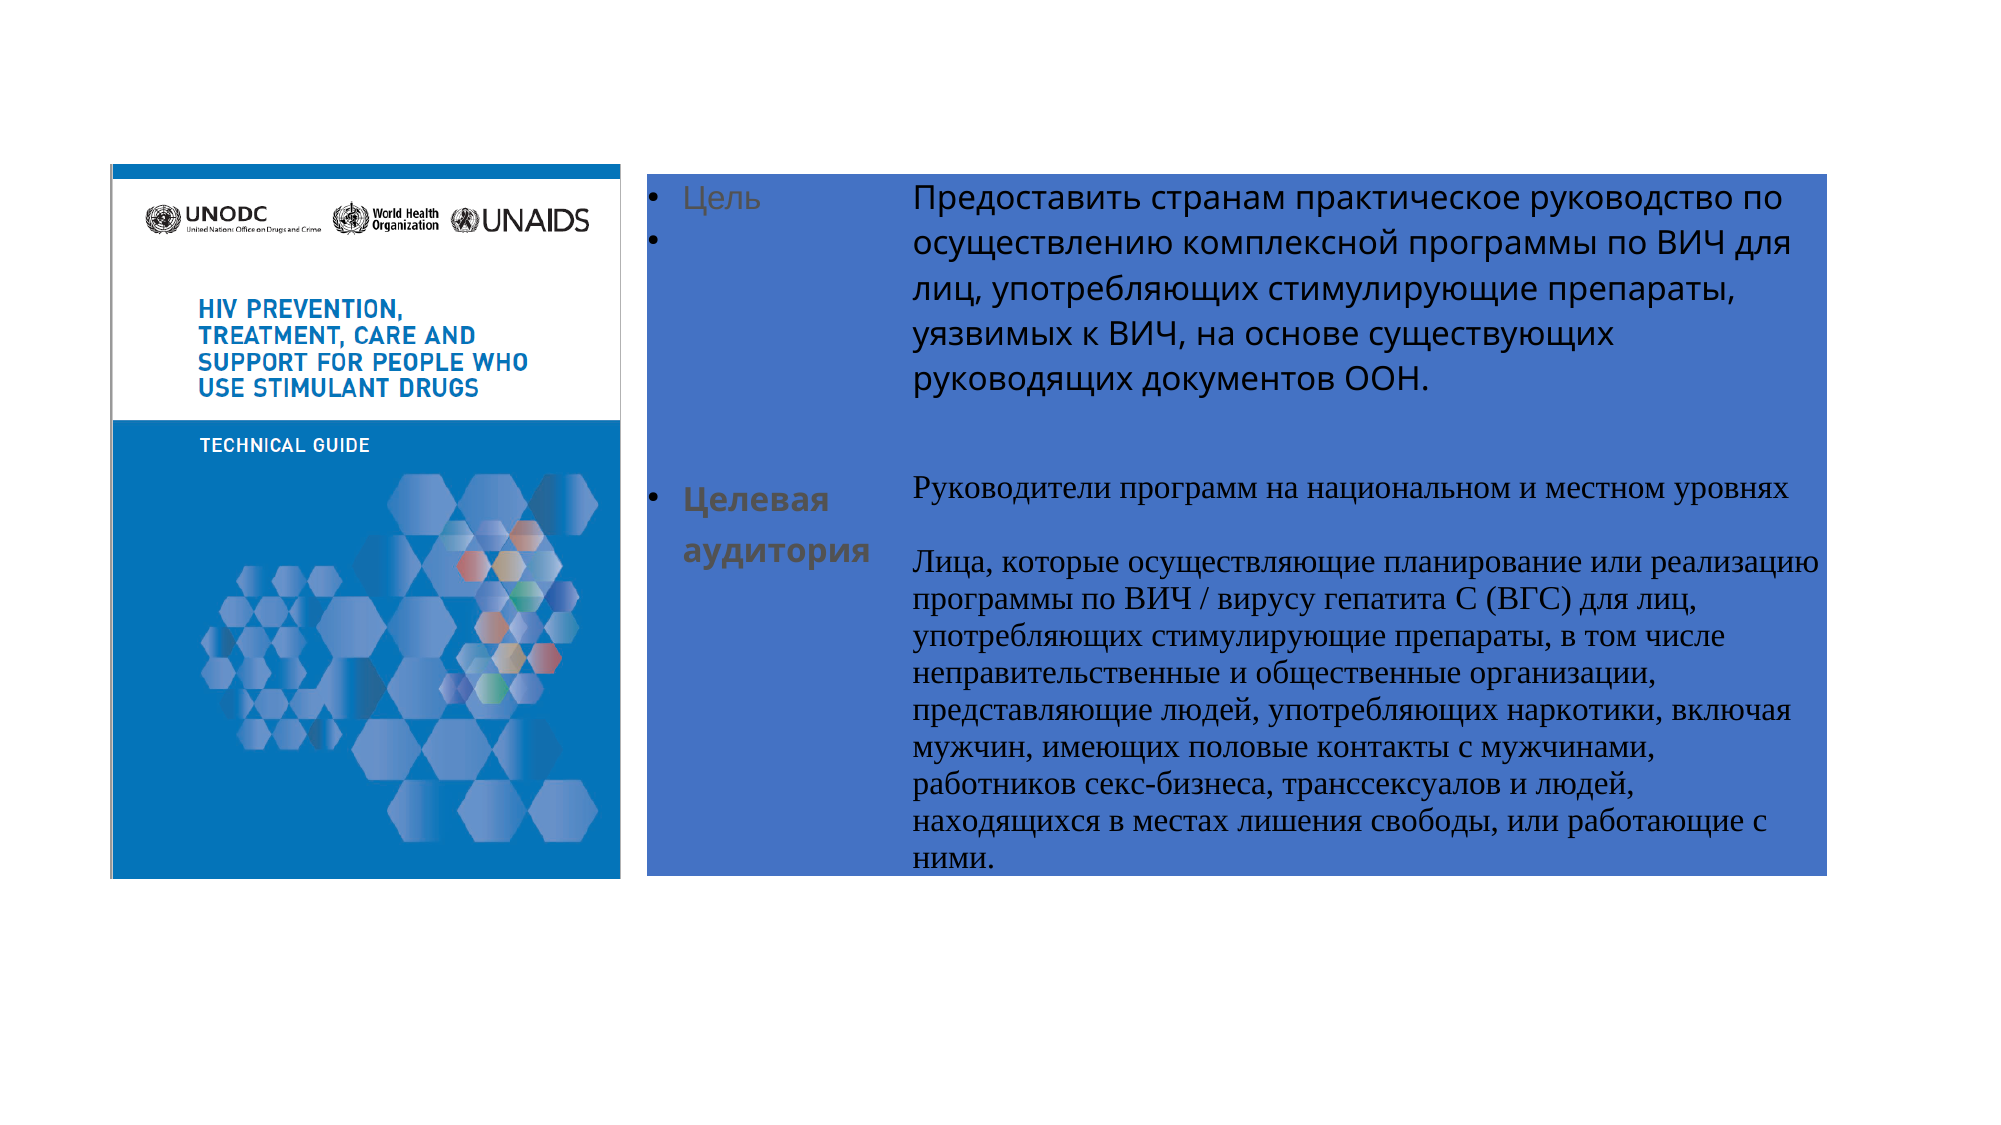

| Цель | Предоставить странам практическое руководство по осуществлению комплексной программы по ВИЧ для лиц, употребляющих стимулирующие препараты, уязвимых к ВИЧ, на основе существующих руководящих документов ООН. |
| --- | --- |
| | |
| Целевая аудитория | Руководители программ на национальном и местном уровнях Лица, которые осуществляющие планирование или реализацию программы по ВИЧ / вирусу гепатита С (ВГС) для лиц, употребляющих стимулирующие препараты, в том числе неправительственные и общественные организации, представляющие людей, употребляющих наркотики, включая мужчин, имеющих половые контакты с мужчинами, работников секс-бизнеса, транссексуалов и людей, находящихся в местах лишения свободы, или работающие с ними. |